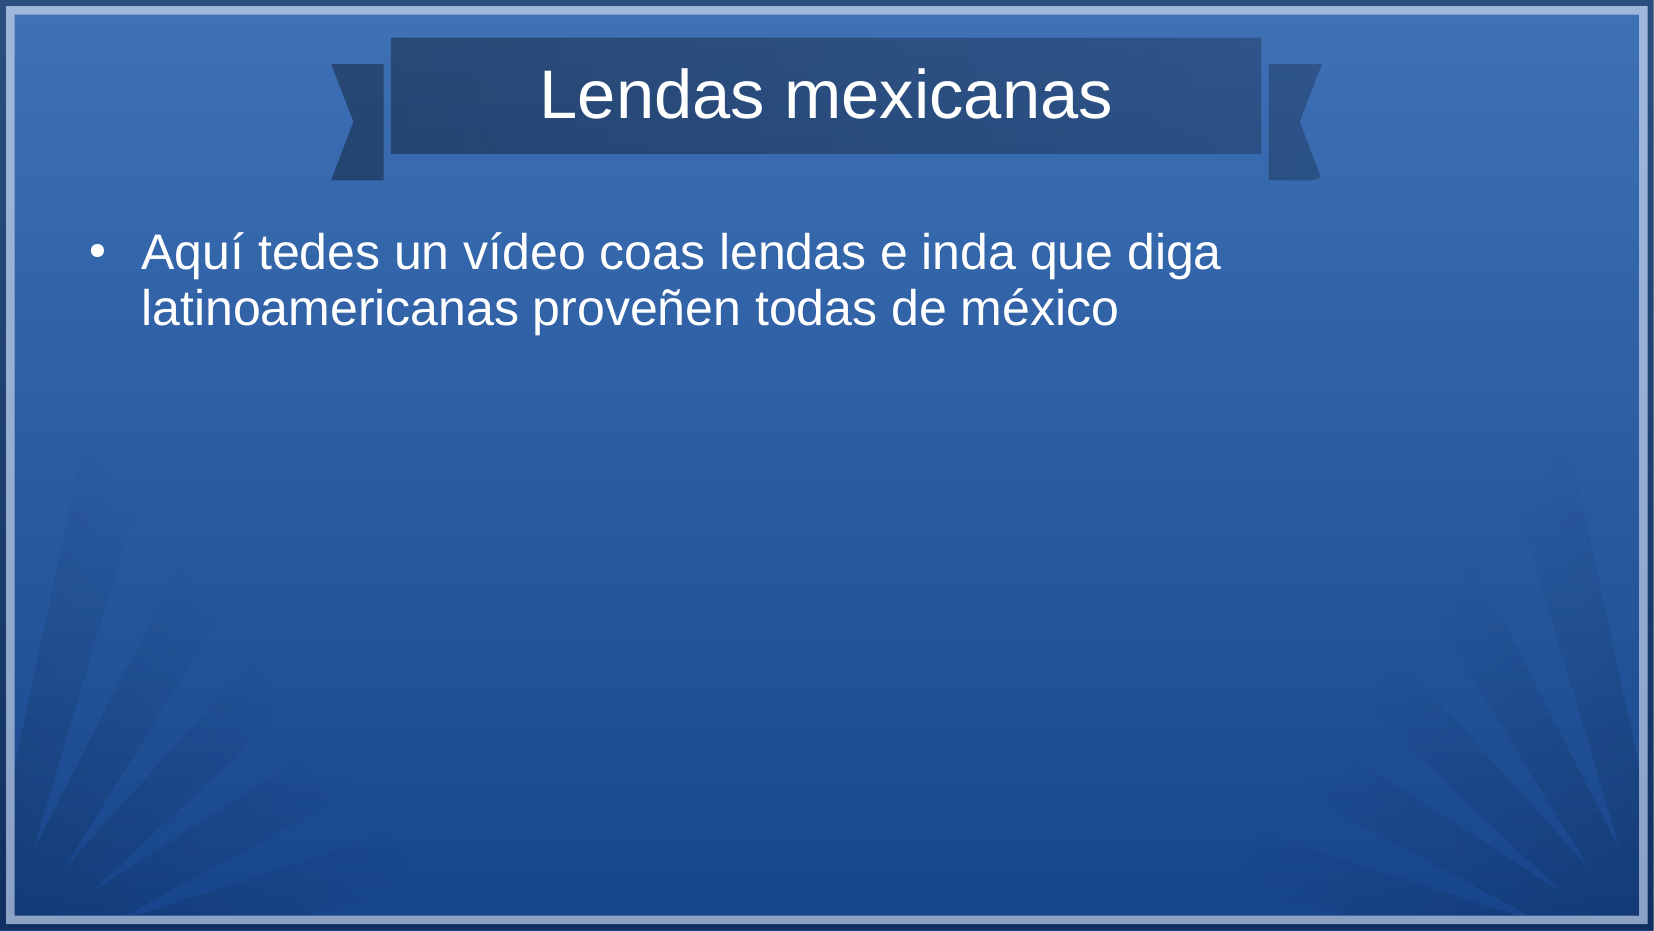

# Lendas mexicanas
Aquí tedes un vídeo coas lendas e inda que diga latinoamericanas proveñen todas de méxico